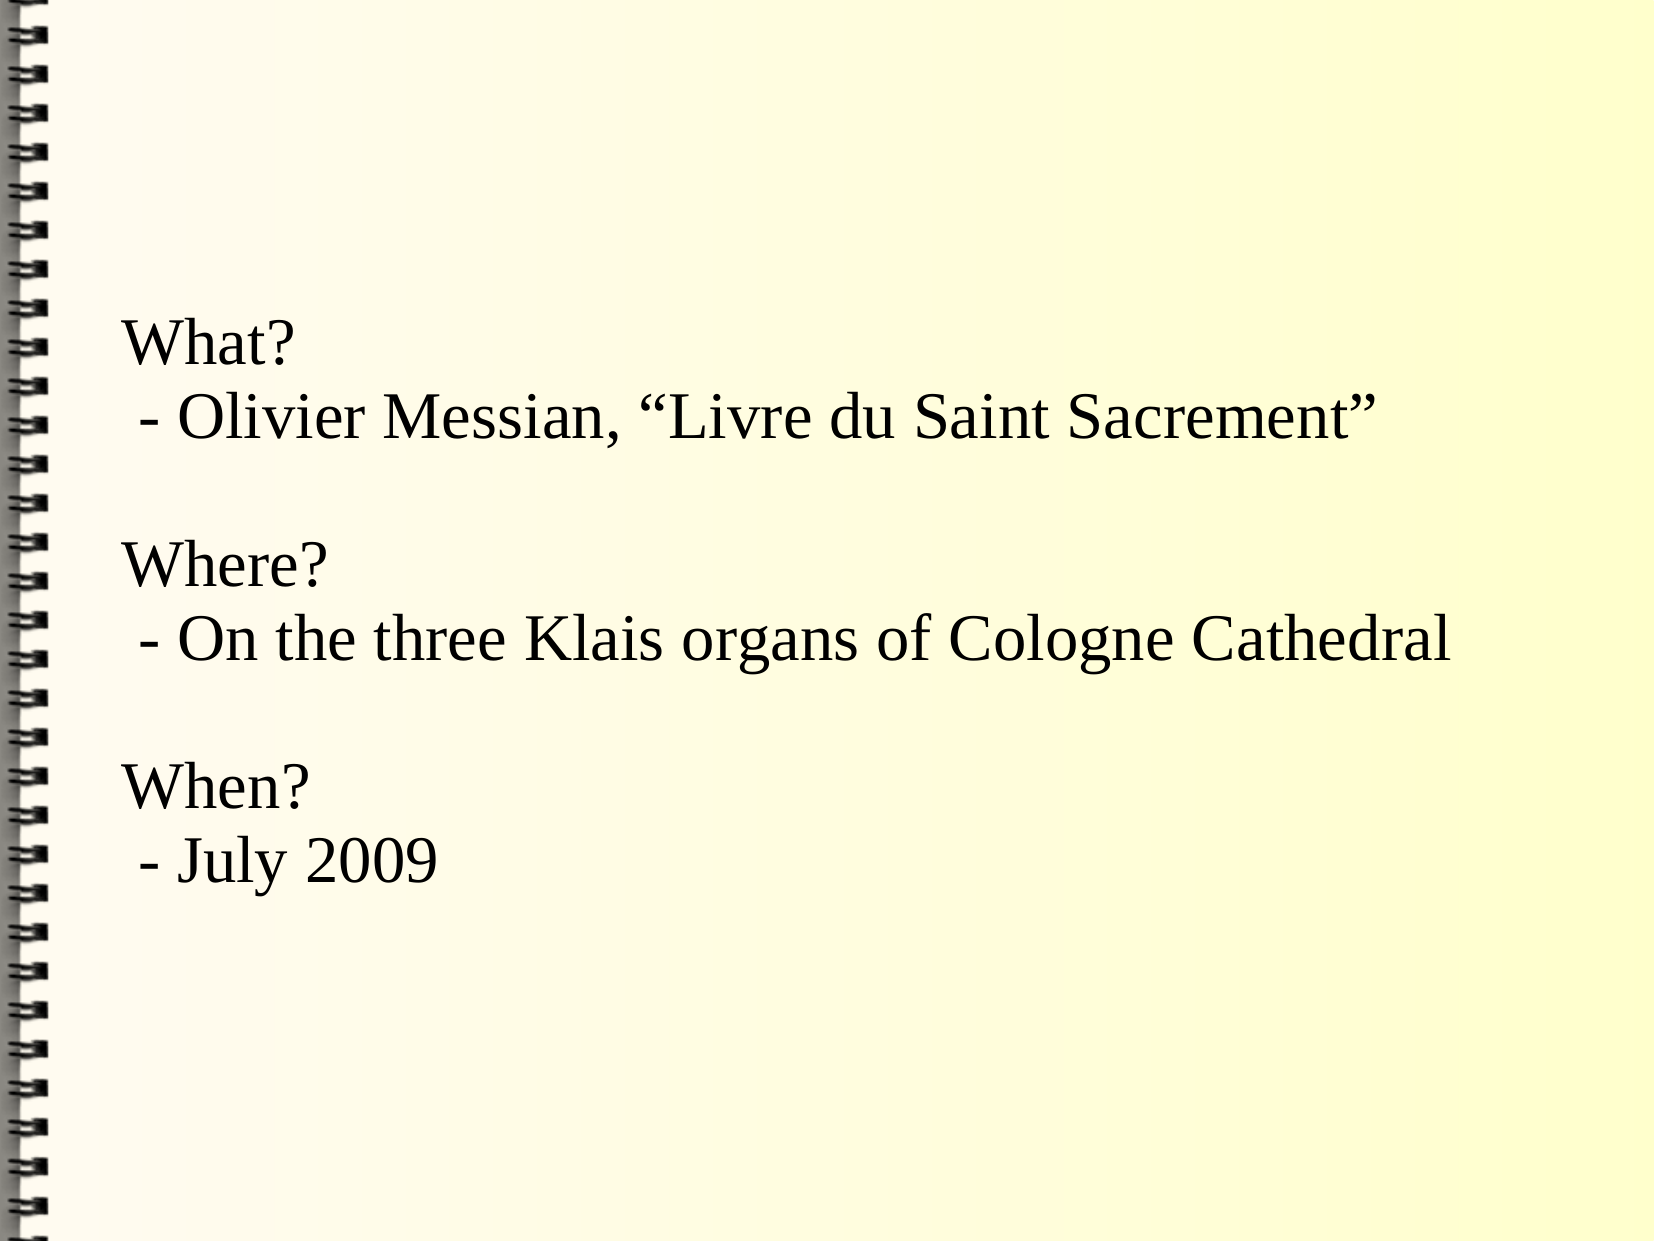

# What?
 - Olivier Messian, “Livre du Saint Sacrement”
Where?
 - On the three Klais organs of Cologne Cathedral
When?
 - July 2009